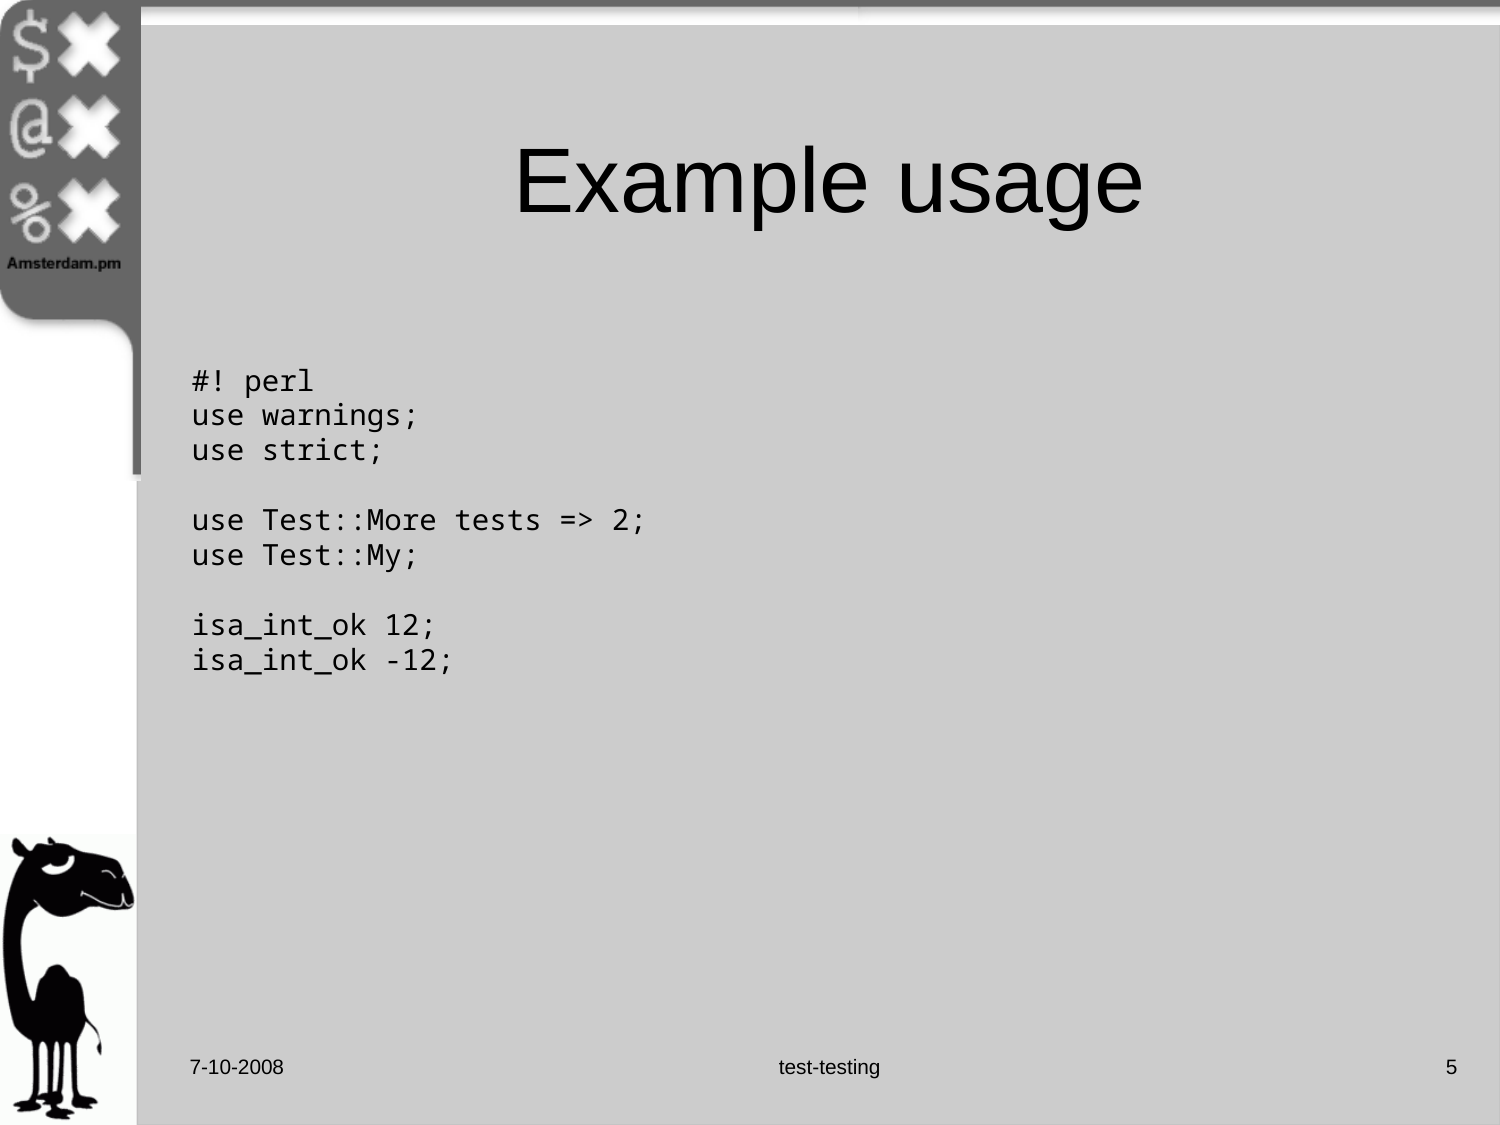

# Example usage
#! perl
use warnings;
use strict;
use Test::More tests => 2;
use Test::My;
isa_int_ok 12;
isa_int_ok -12;
7-10-2008
test-testing
5